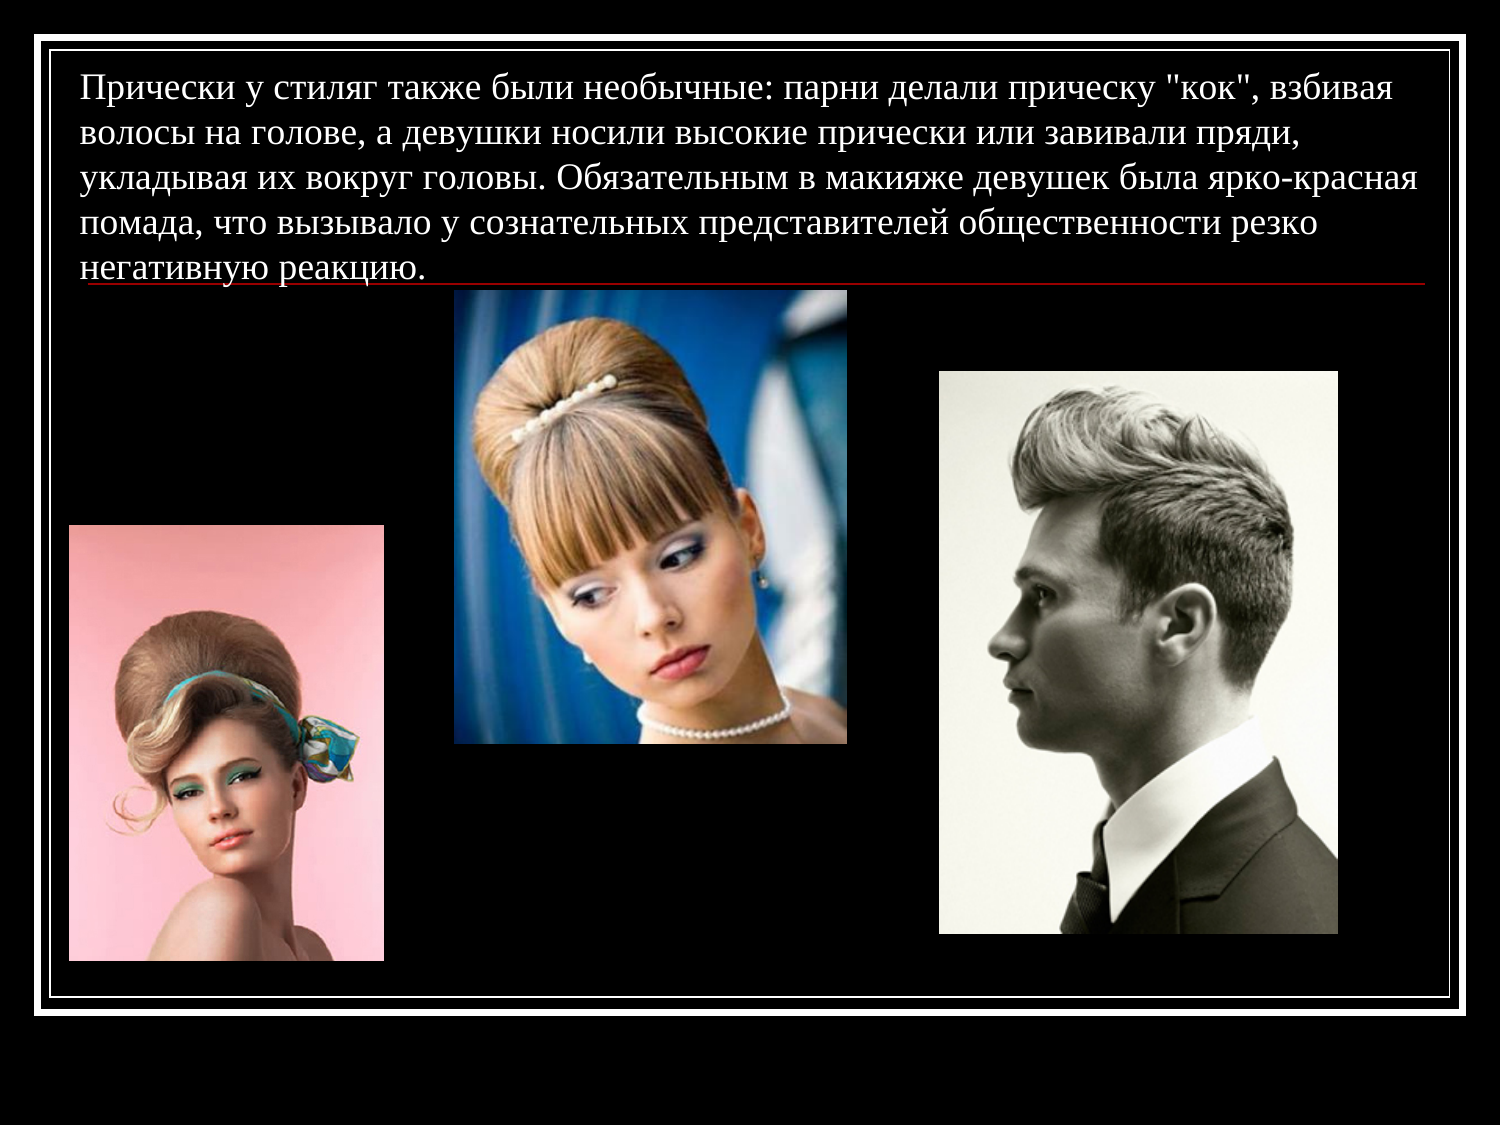

Прически у стиляг также были необычные: парни делали прическу "кок", взбивая волосы на голове, а девушки носили высокие прически или завивали пряди, укладывая их вокруг головы. Обязательным в макияже девушек была ярко-красная помада, что вызывало у сознательных представителей общественности резко негативную реакцию.